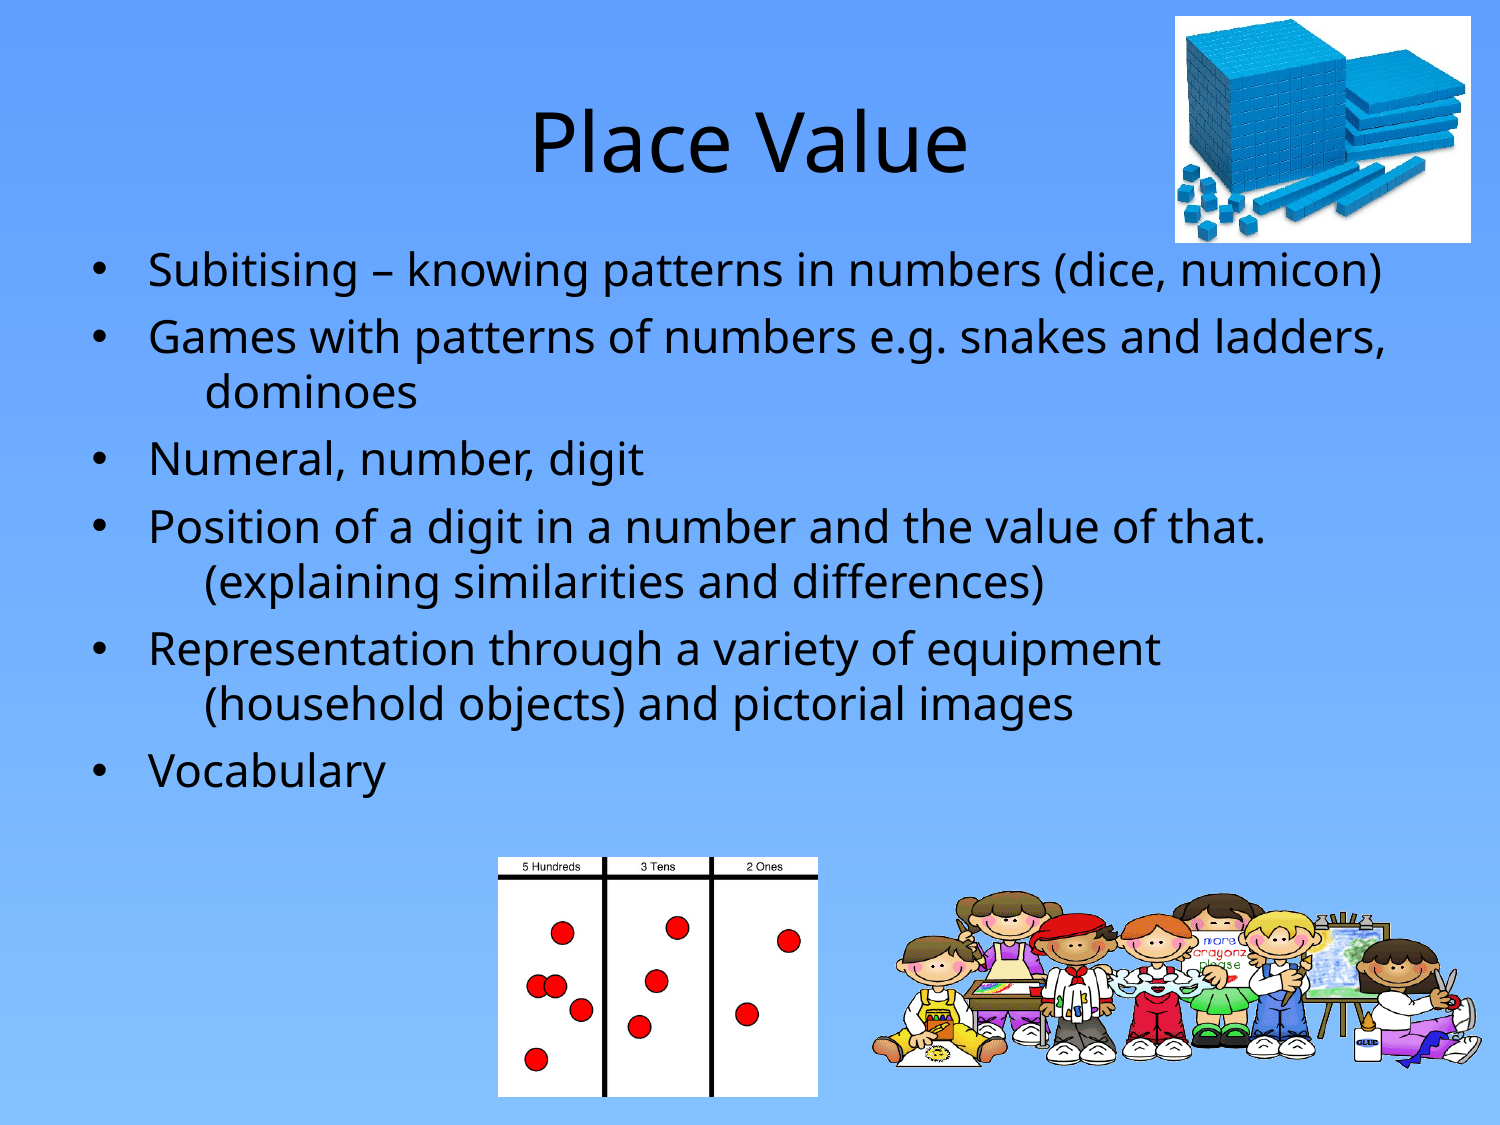

# Place Value
Subitising – knowing patterns in numbers (dice, numicon)
Games with patterns of numbers e.g. snakes and ladders, dominoes
Numeral, number, digit
Position of a digit in a number and the value of that. (explaining similarities and differences)
Representation through a variety of equipment (household objects) and pictorial images
Vocabulary